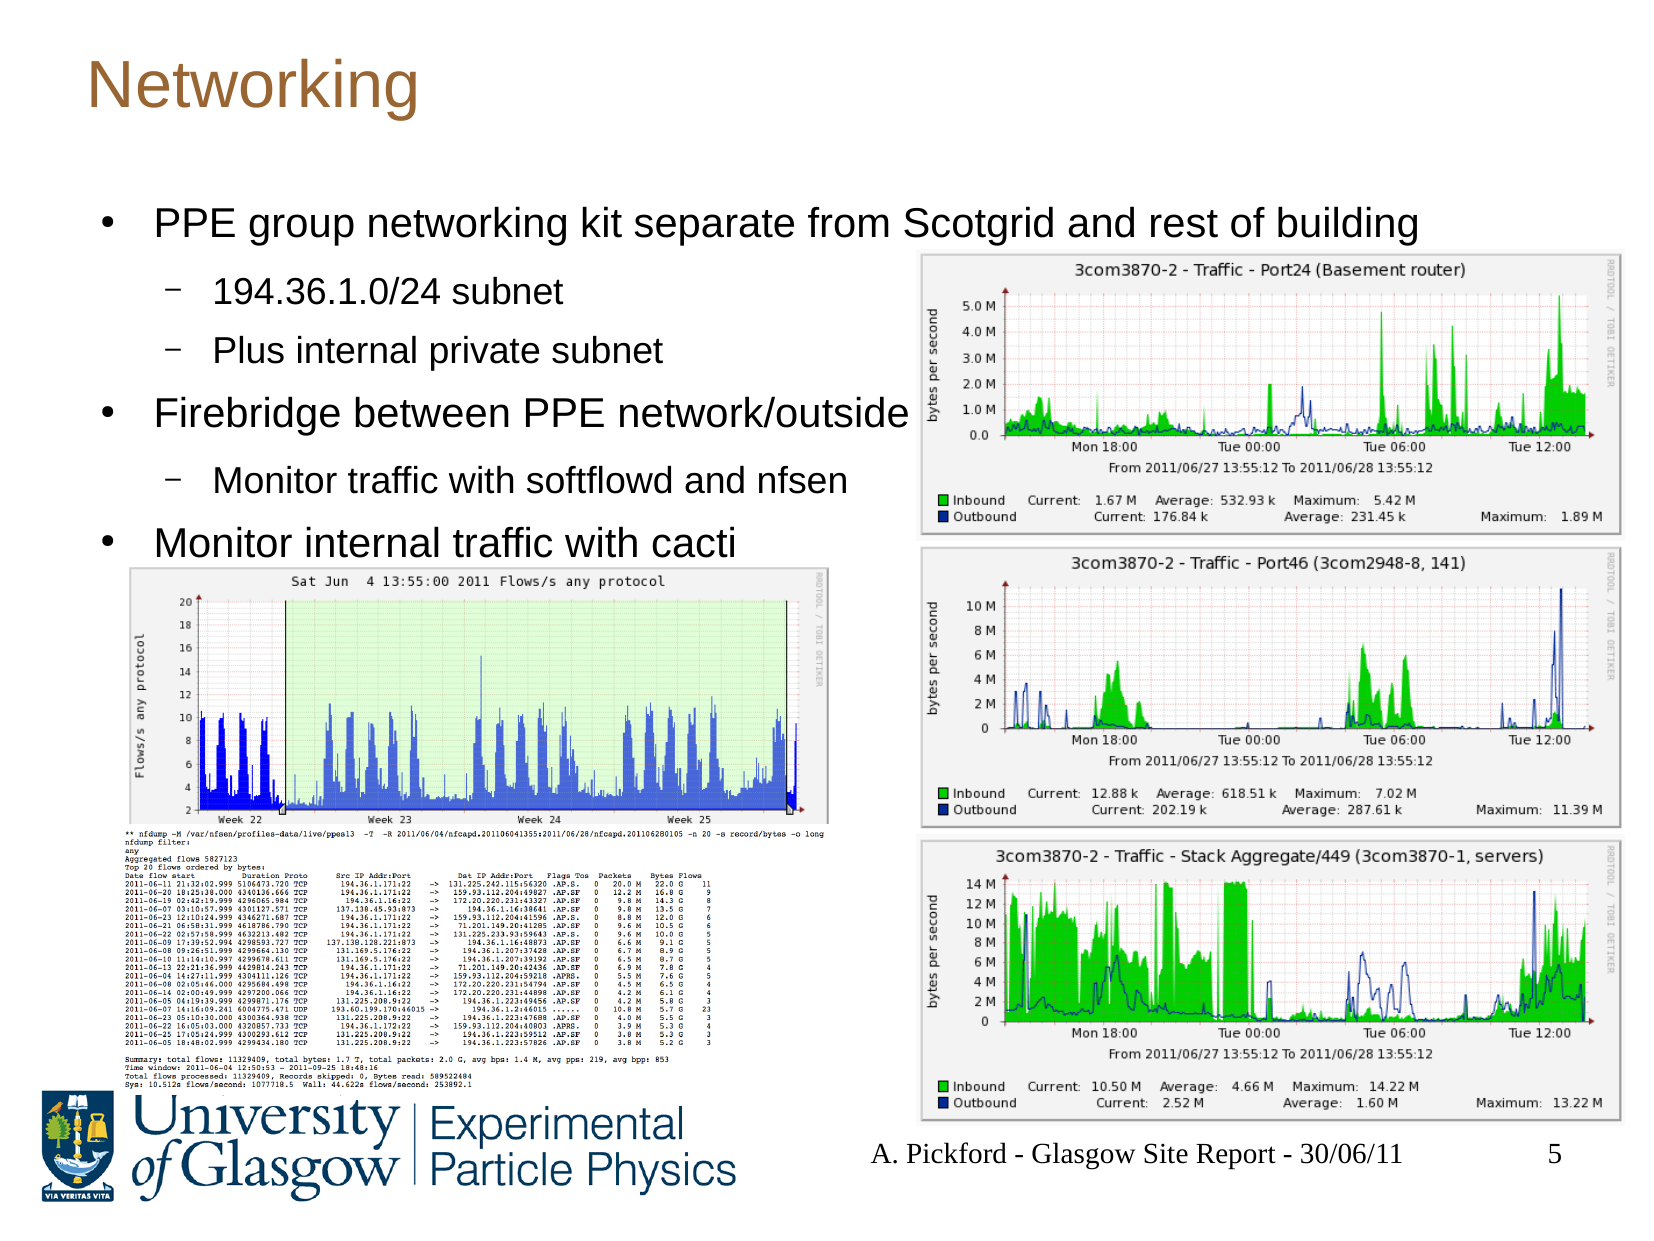

# Networking
PPE group networking kit separate from Scotgrid and rest of building
194.36.1.0/24 subnet
Plus internal private subnet
Firebridge between PPE network/outside
Monitor traffic with softflowd and nfsen
Monitor internal traffic with cacti
A. Pickford - Glasgow Site Report - 30/06/11
5